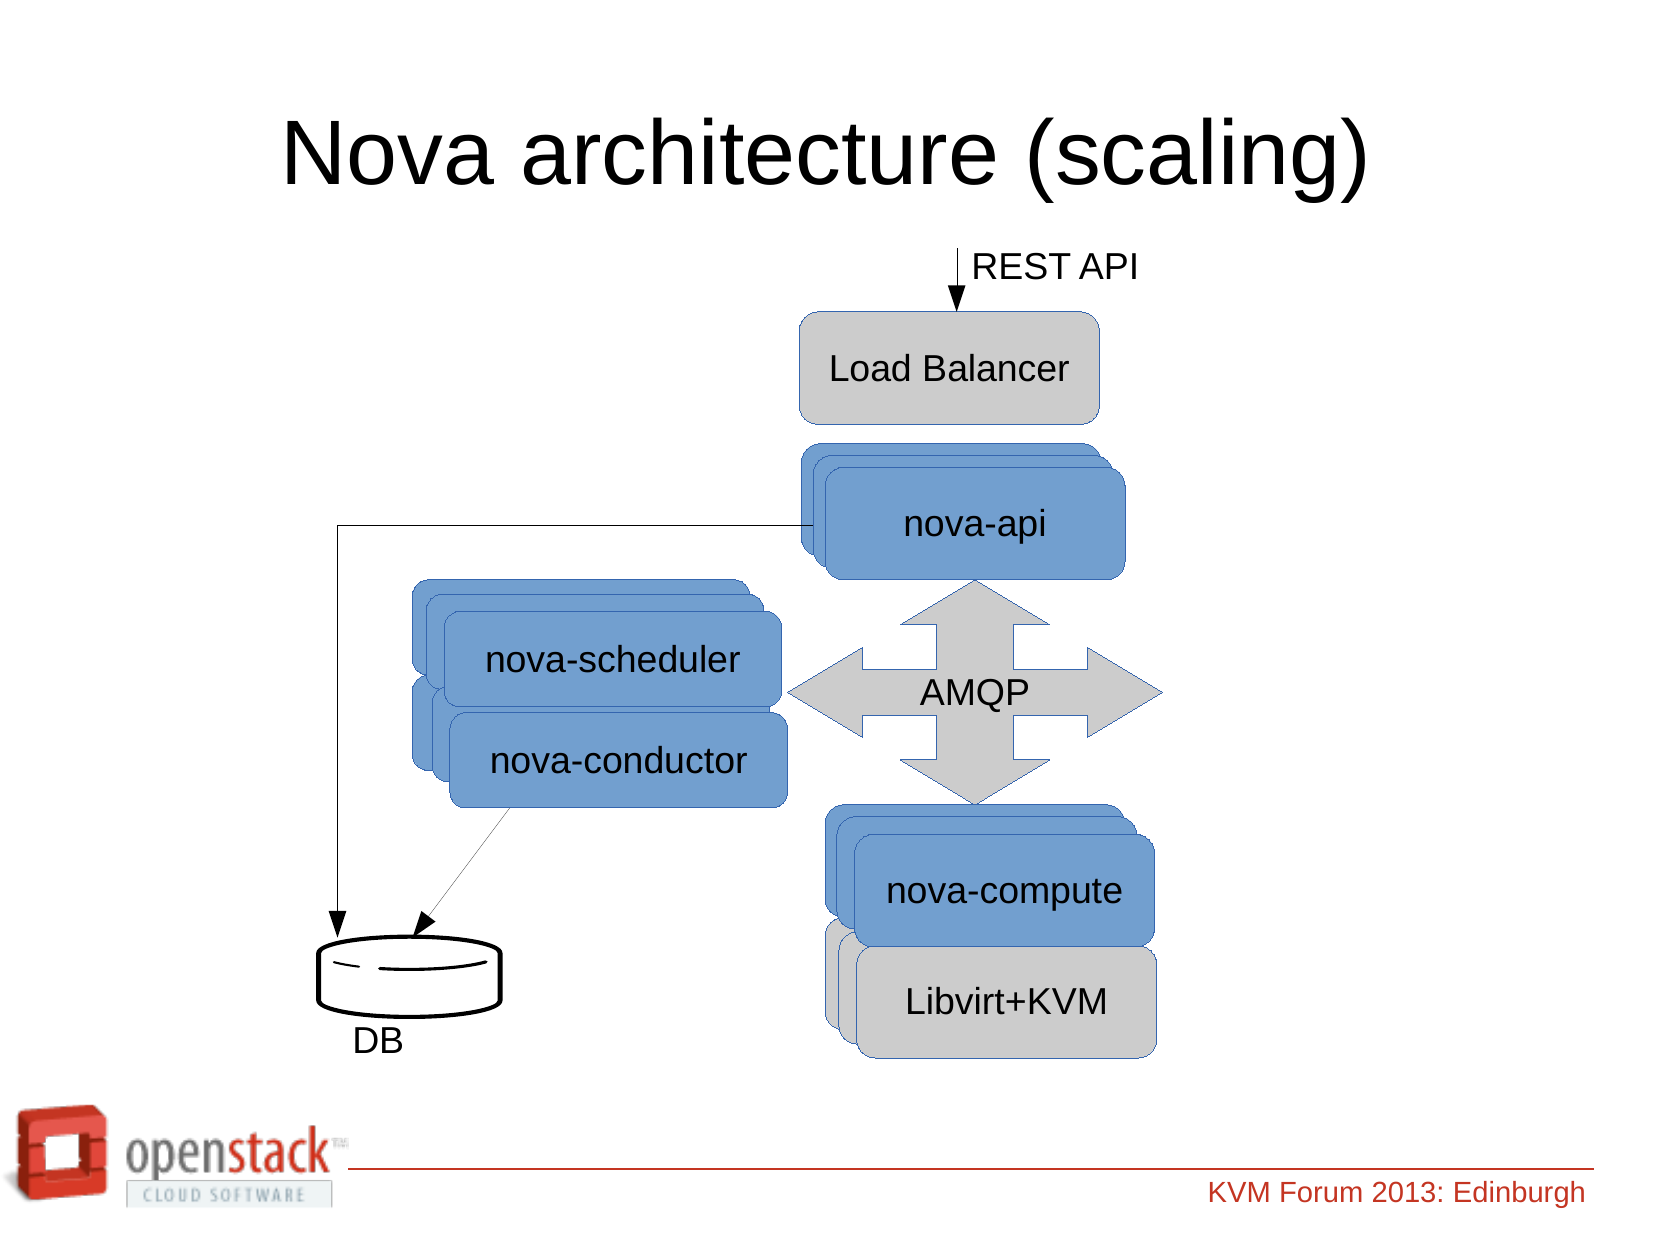

# Nova architecture (scaling)
REST API
Load Balancer
nova-api
nova-api
nova-api
nova-scheduler
AMQP
nova-scheduler
nova-scheduler
nova-conductor
nova-conductor
nova-conductor
nova-compute
nova-compute
nova-compute
Libvirt+KVM
Libvirt+KVM
Libvirt+KVM
DB